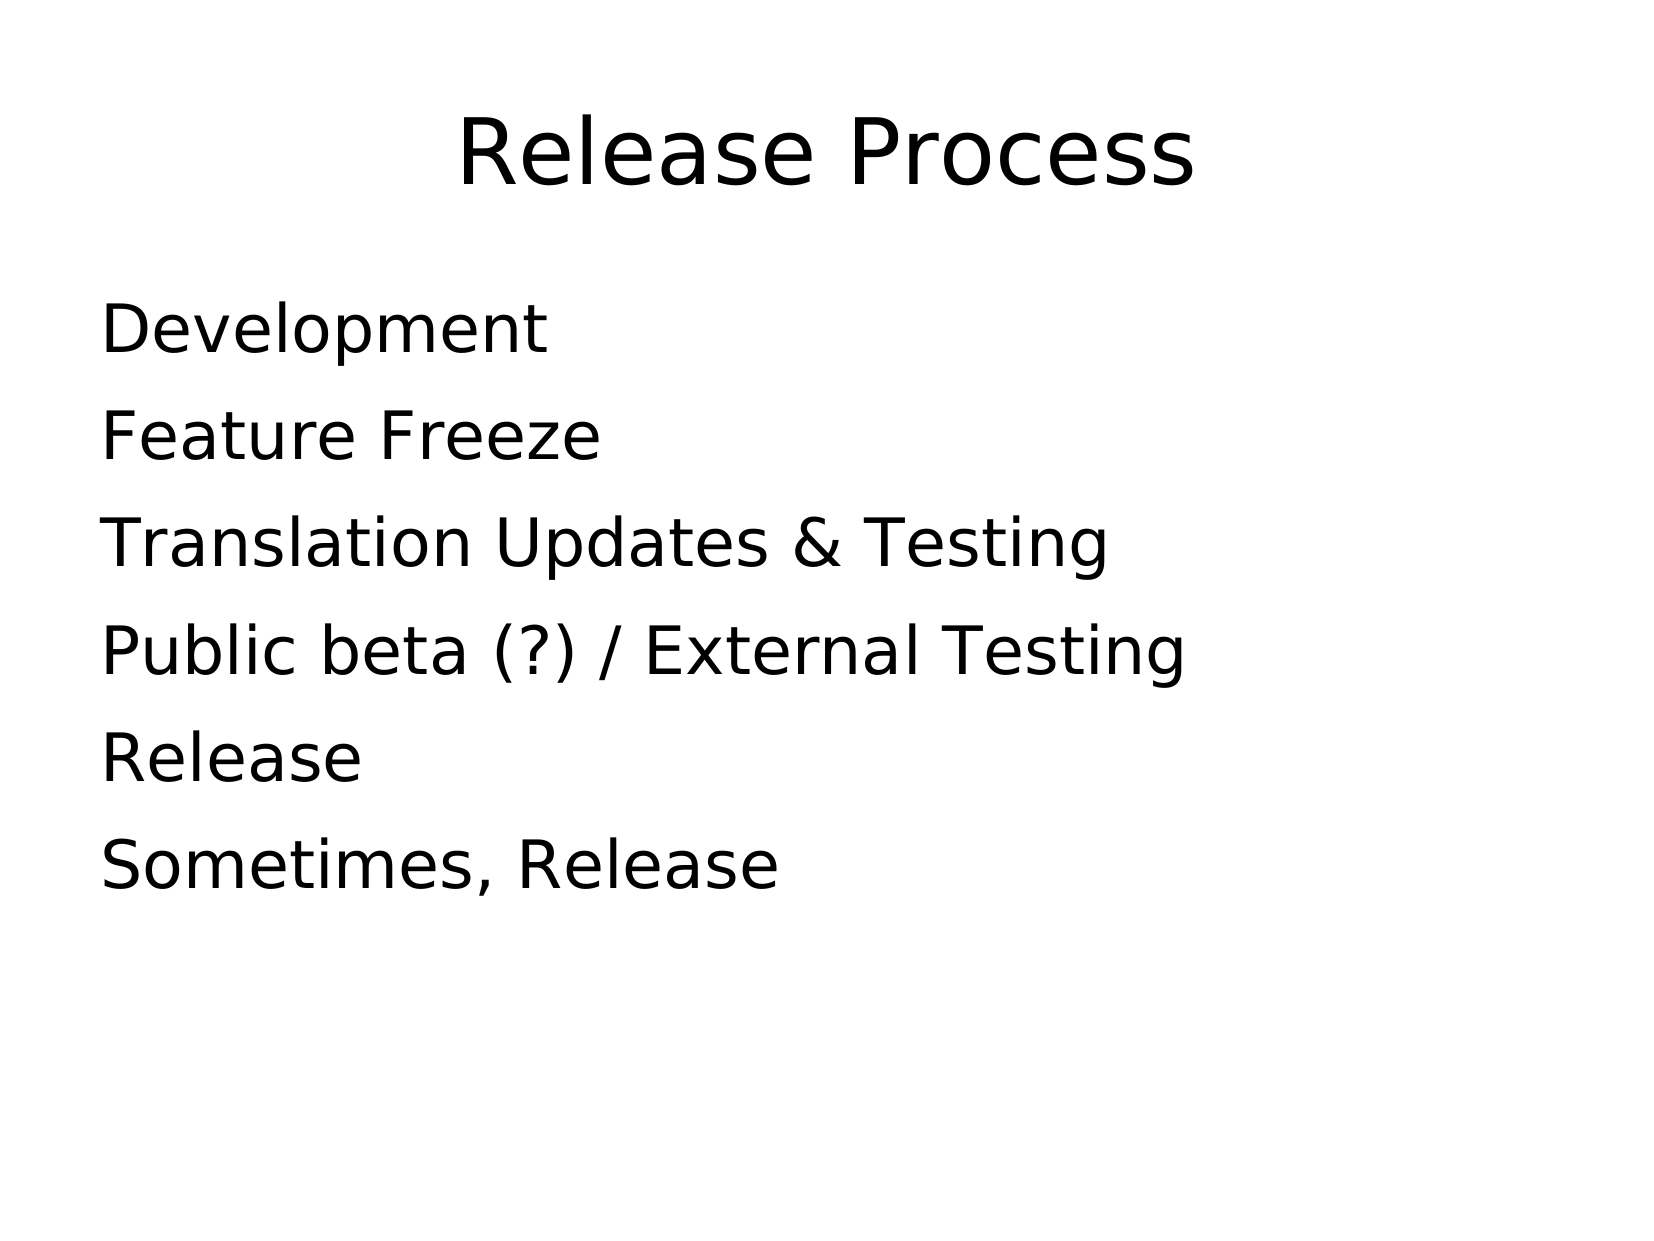

# Release Process
Development
Feature Freeze
Translation Updates & Testing
Public beta (?) / External Testing
Release
Sometimes, Release